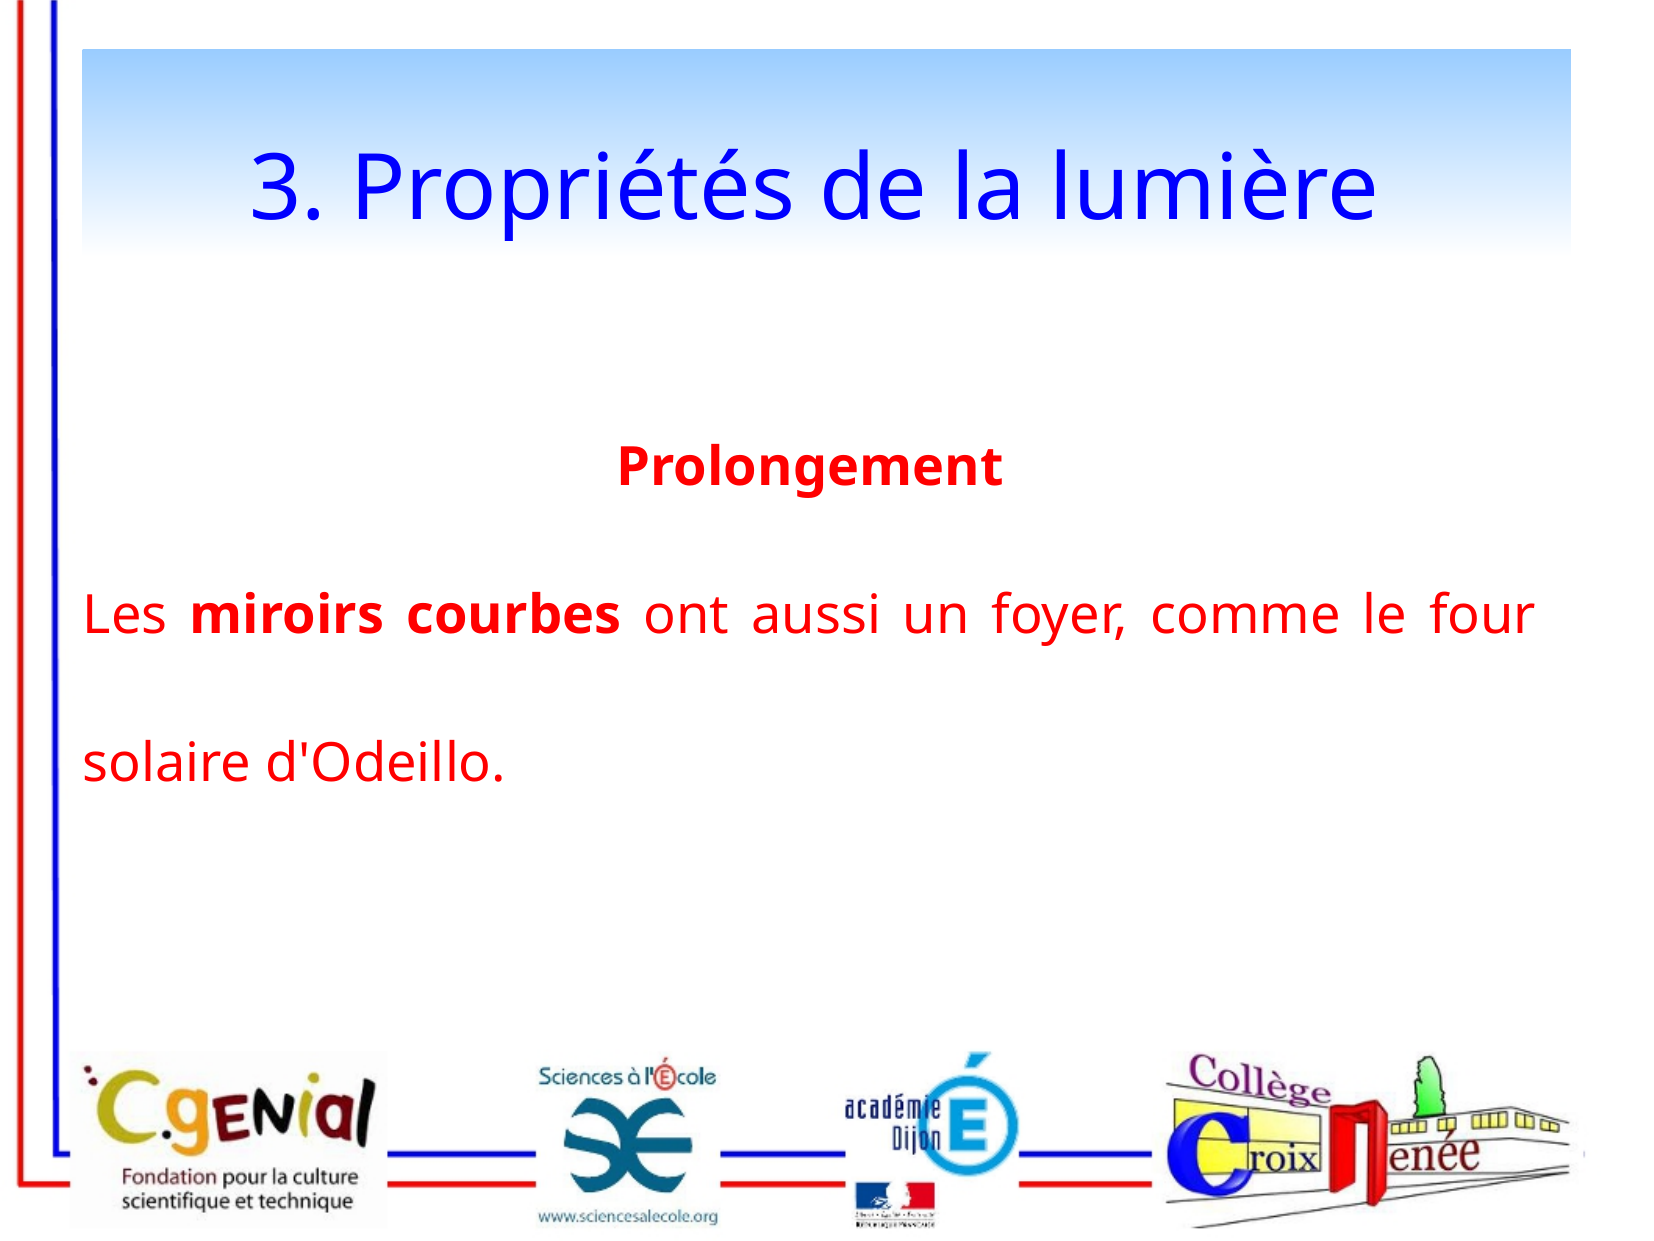

# 3. Propriétés de la lumière
Prolongement
Les miroirs courbes ont aussi un foyer, comme le four solaire d'Odeillo.